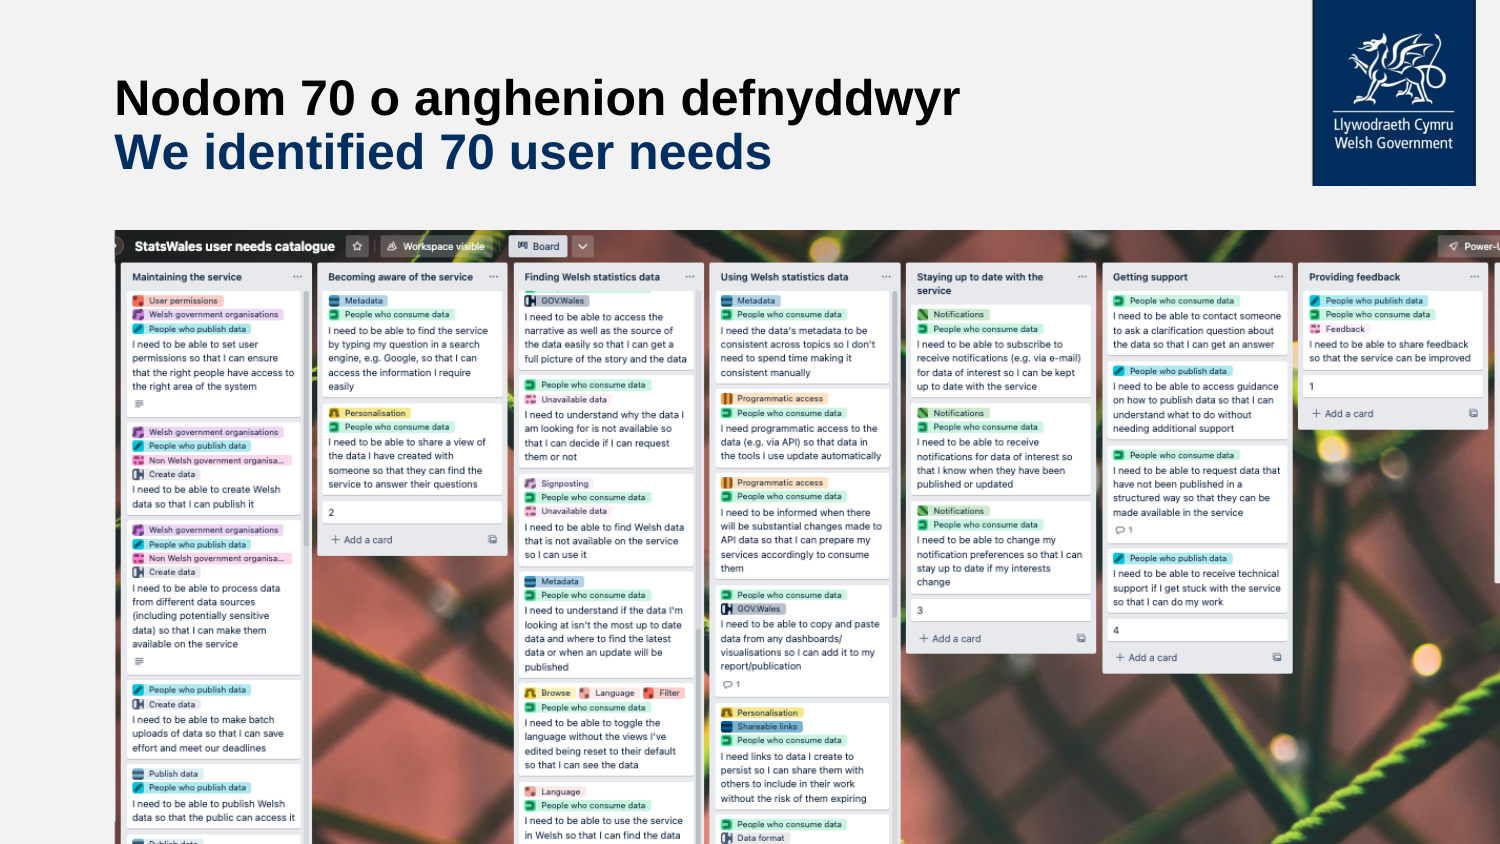

# Nodom 70 o anghenion defnyddwyr We identified 70 user needs